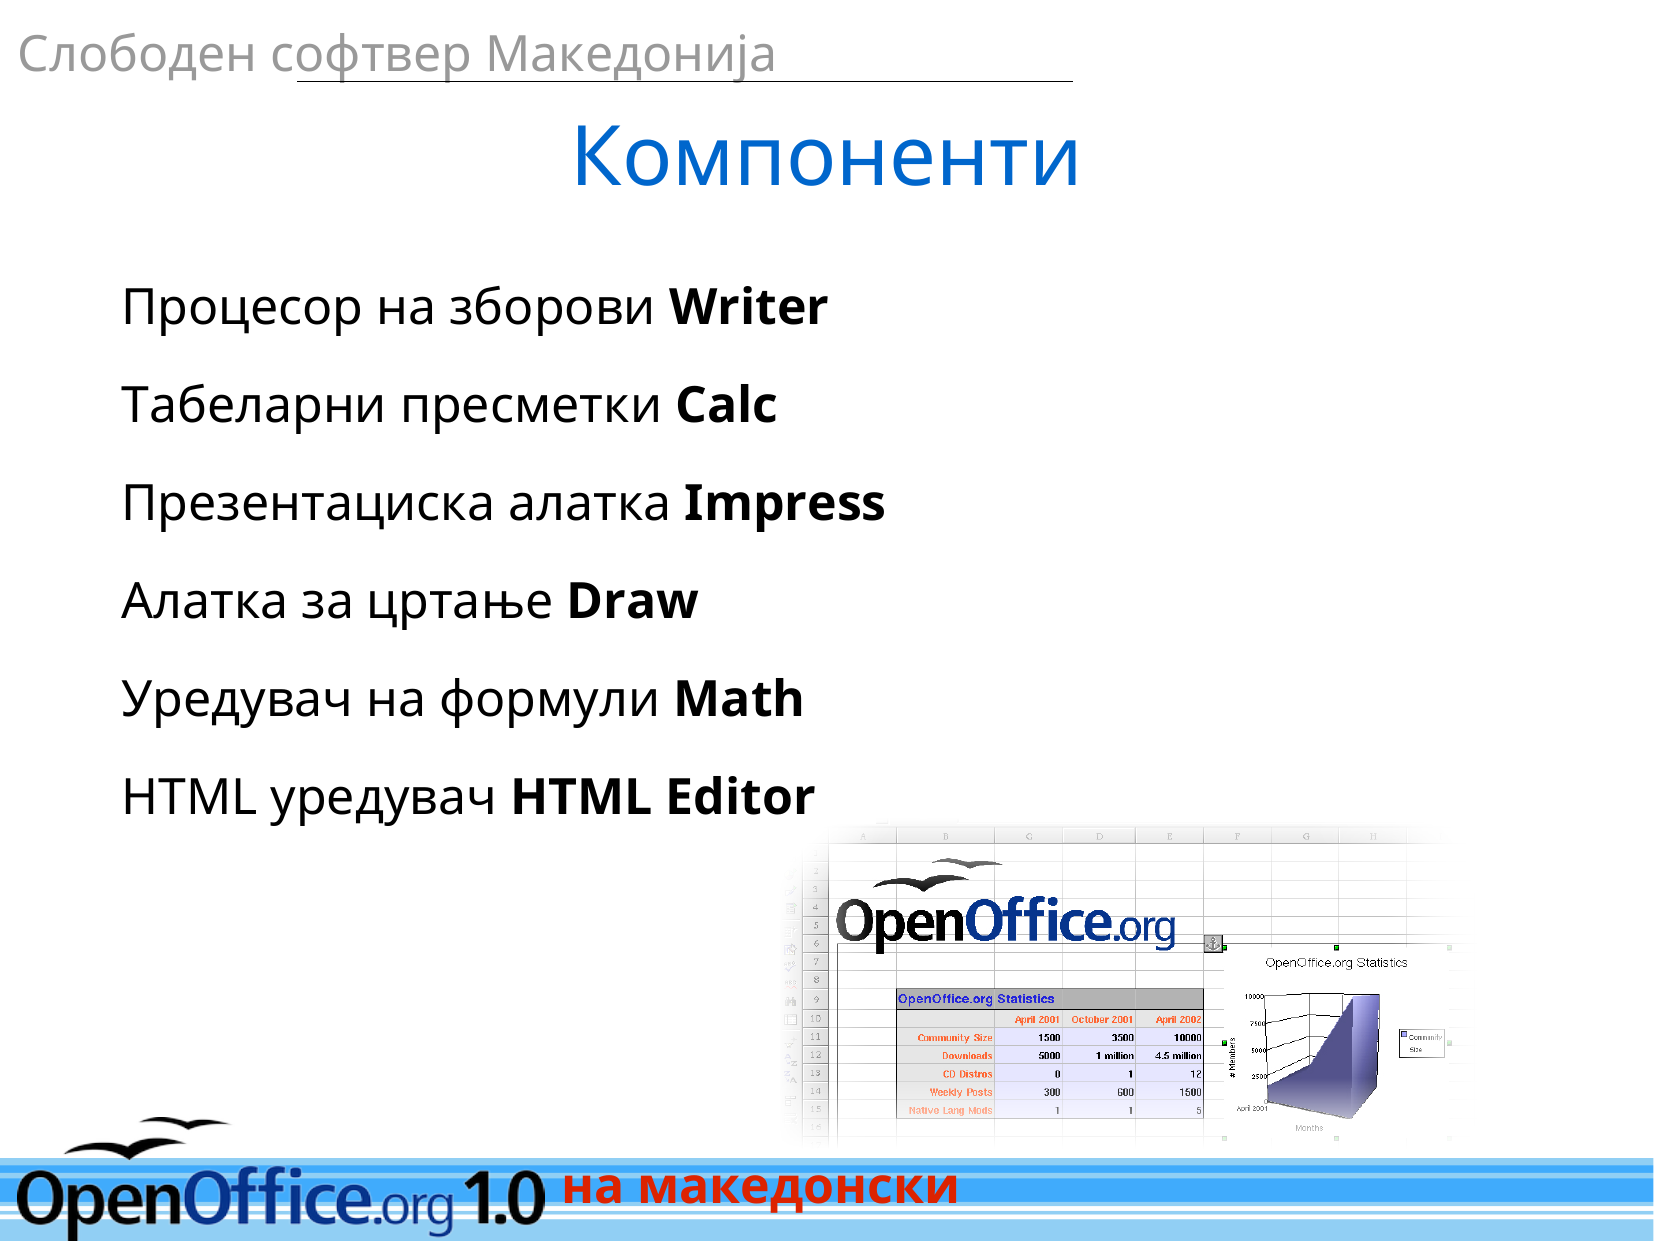

# Компоненти
Процесор на зборови Writer
Табеларни пресметки Calc
Презентациска алатка Impress
Алатка за цртање Draw
Уредувач на формули Math
HTML уредувач HTML Editor